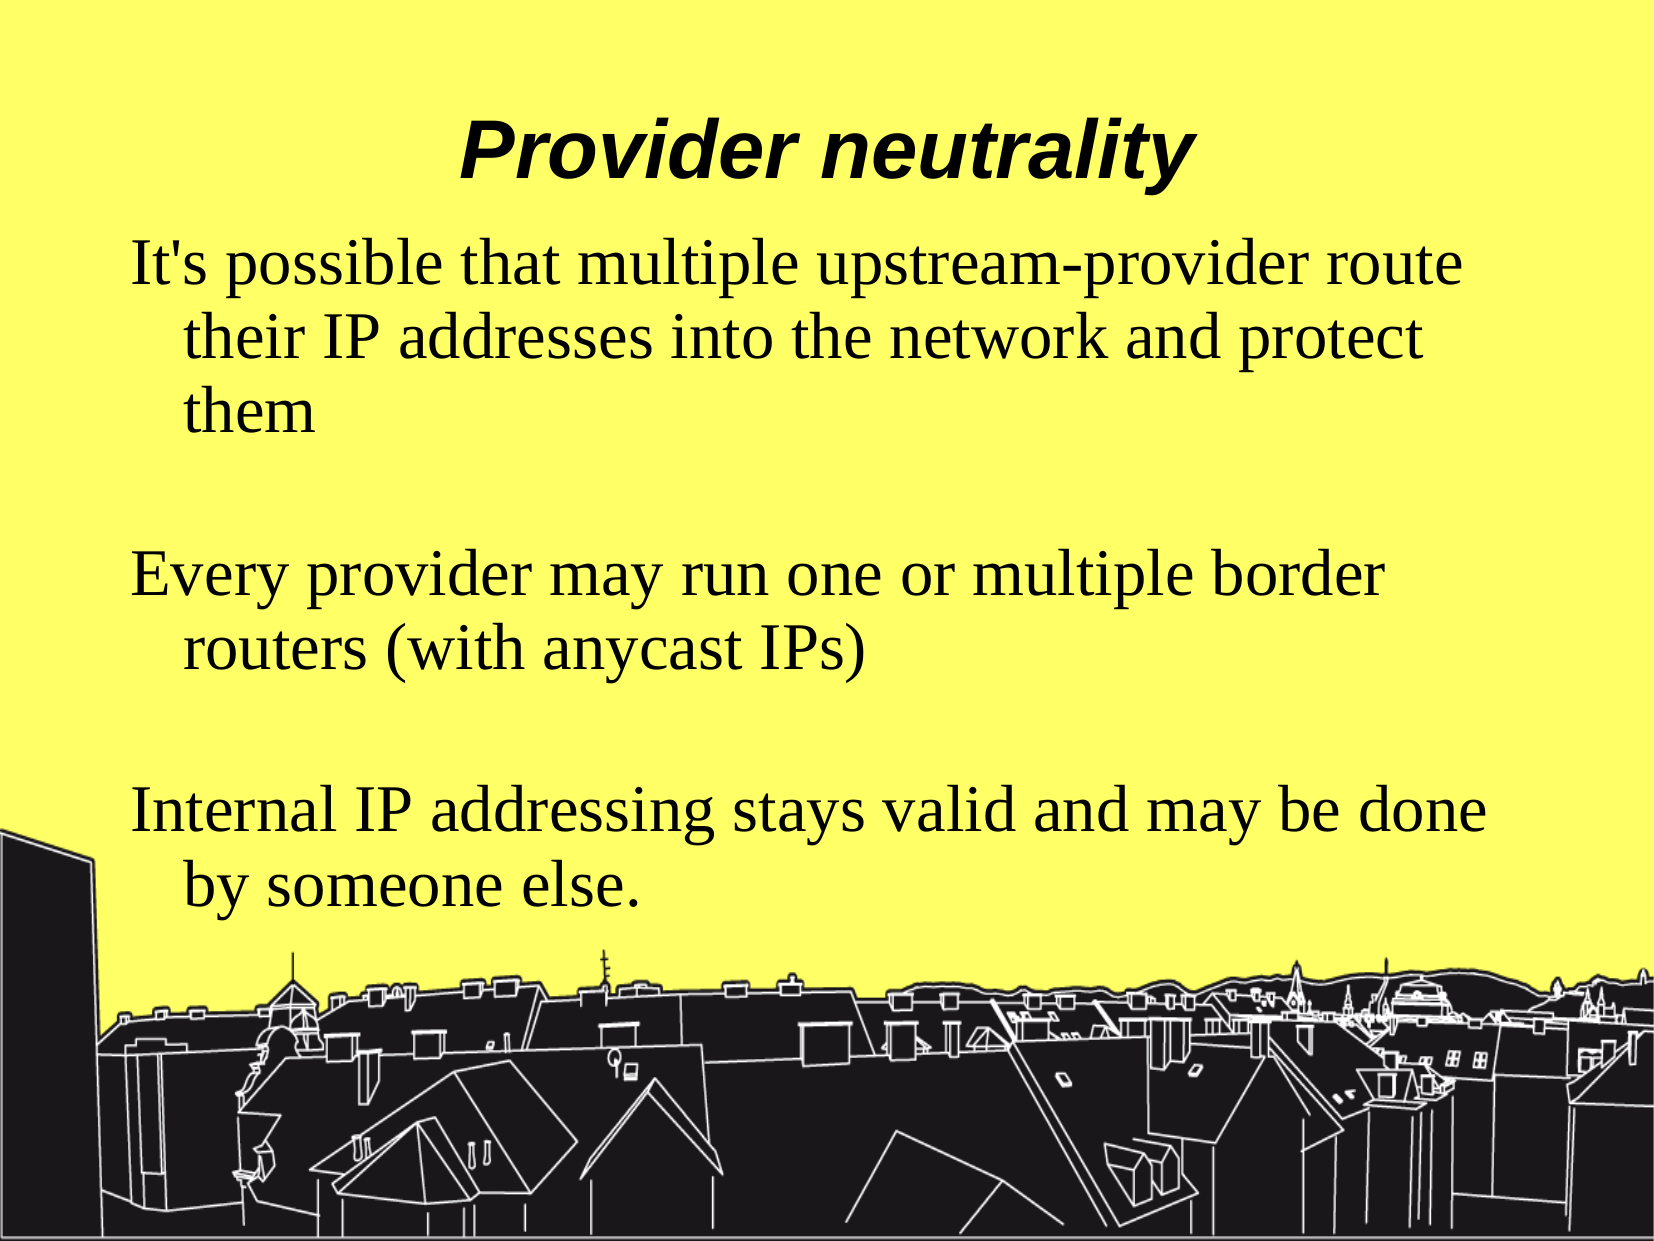

# Provider neutrality
It's possible that multiple upstream-provider route their IP addresses into the network and protect them
Every provider may run one or multiple border routers (with anycast IPs)
Internal IP addressing stays valid and may be done by someone else.